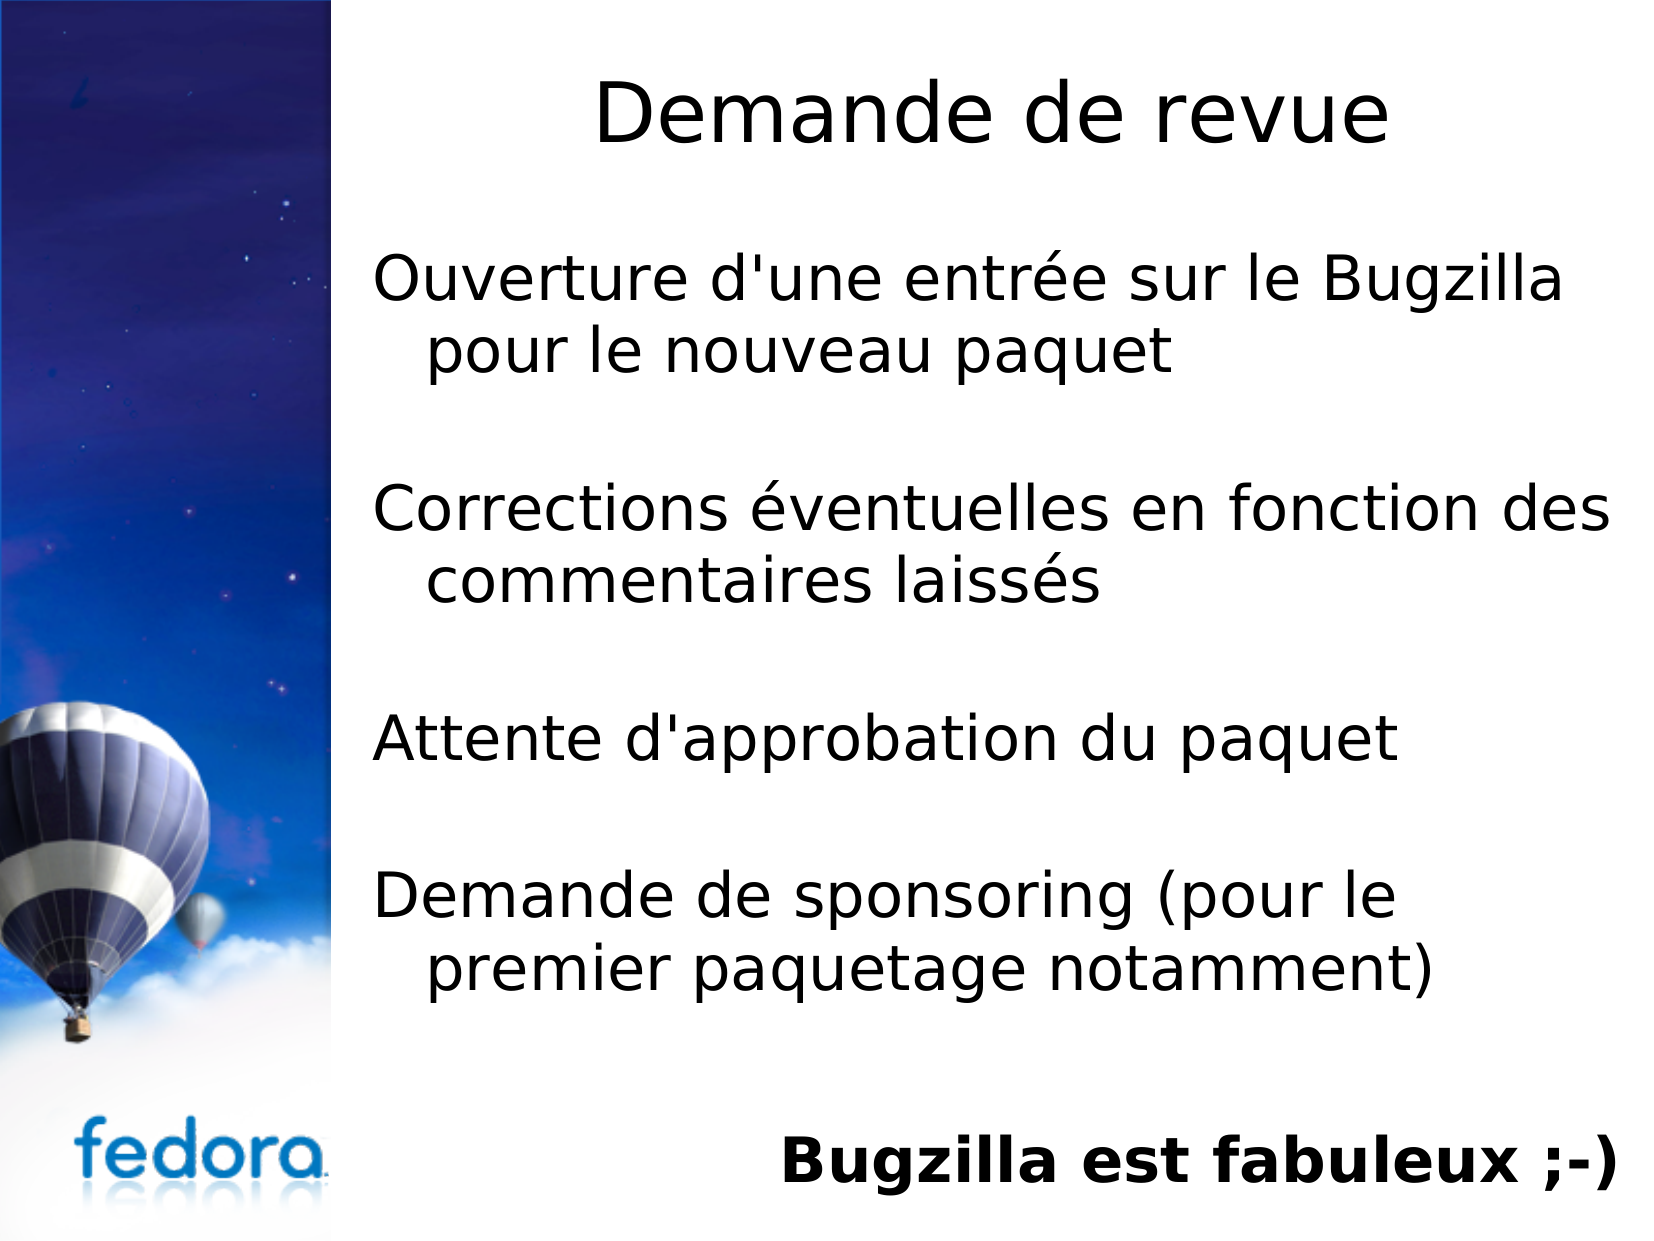

Demande de revue
# Ouverture d'une entrée sur le Bugzilla pour le nouveau paquet
Corrections éventuelles en fonction des commentaires laissés
Attente d'approbation du paquet
Demande de sponsoring (pour le premier paquetage notamment)
Bugzilla est fabuleux ;-)